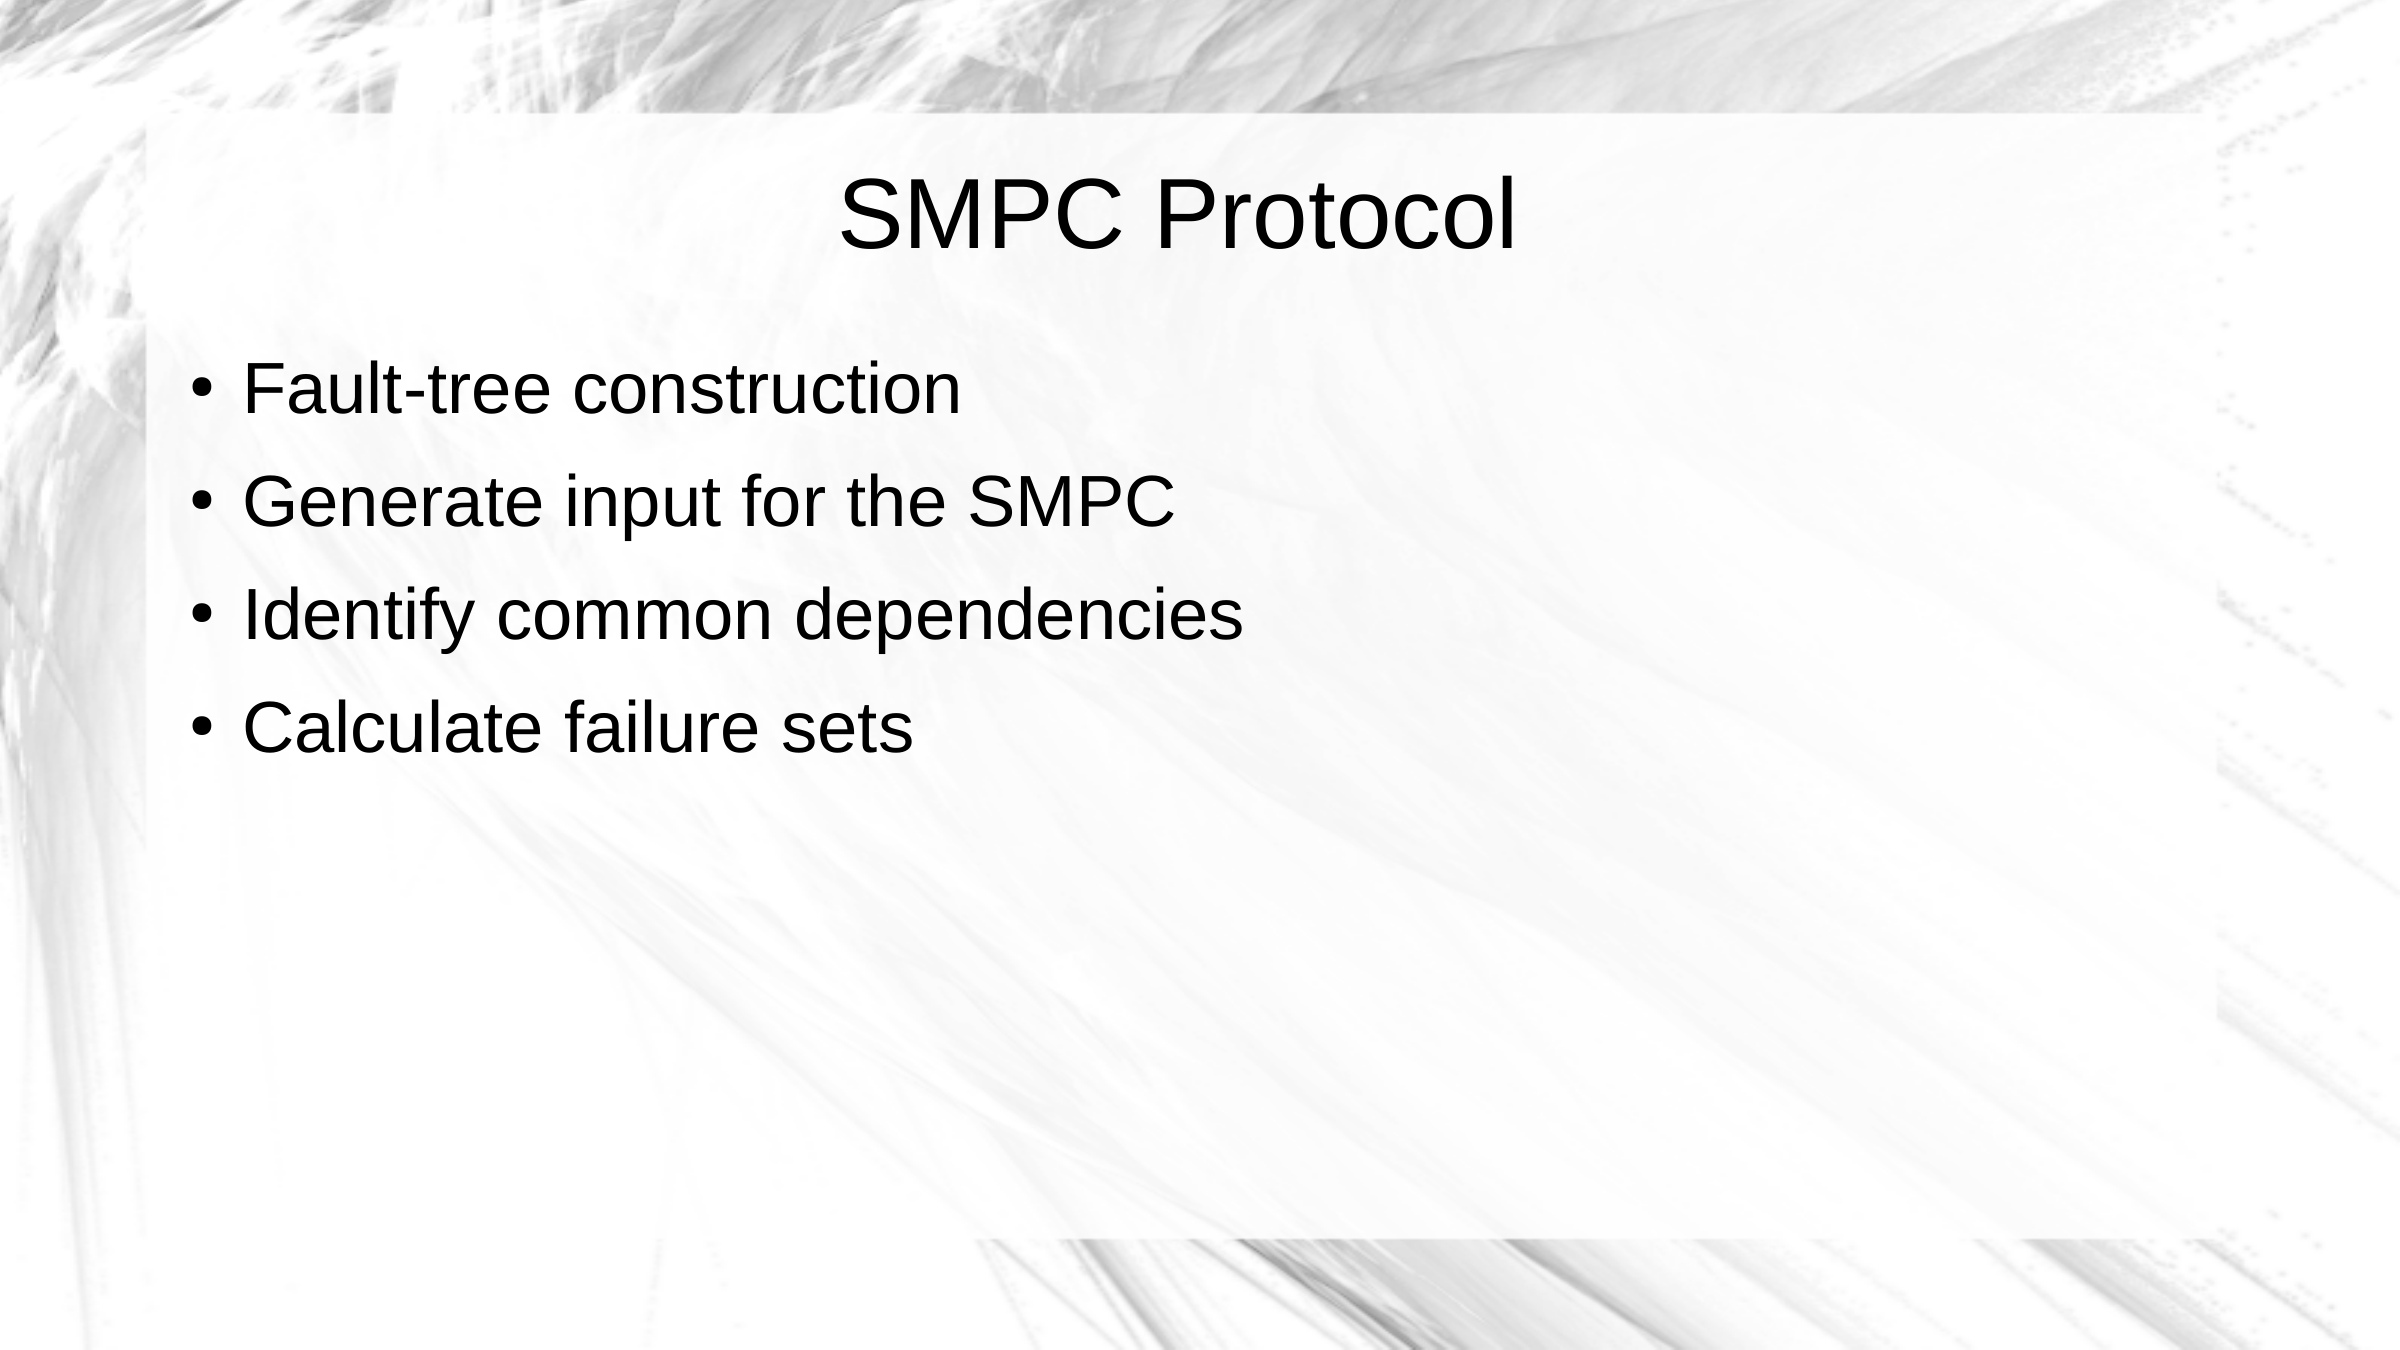

# SMPC Protocol
Fault-tree construction
Generate input for the SMPC
Identify common dependencies
Calculate failure sets